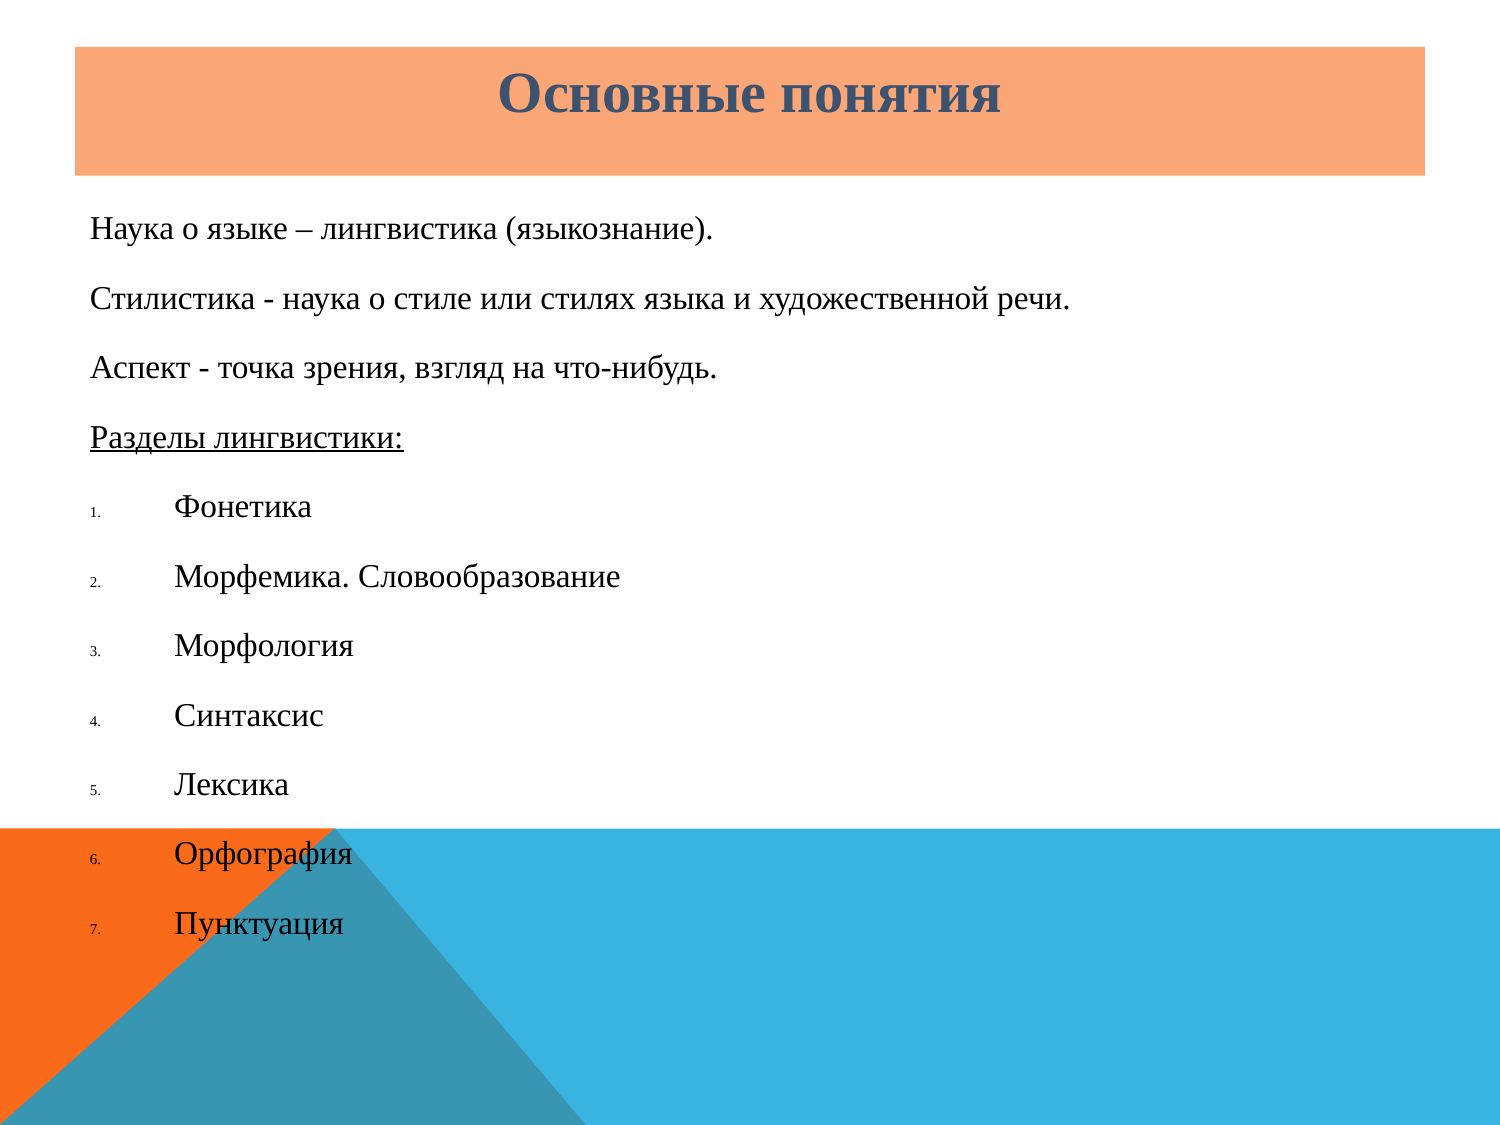

# Основные понятия
Наука о языке – лингвистика (языкознание).
Стилистика - наука о стиле или стилях языка и художественной речи.
Аспект - точка зрения, взгляд на что-нибудь.
Разделы лингвистики:
Фонетика
Морфемика. Словообразование
Морфология
Синтаксис
Лексика
Орфография
Пунктуация